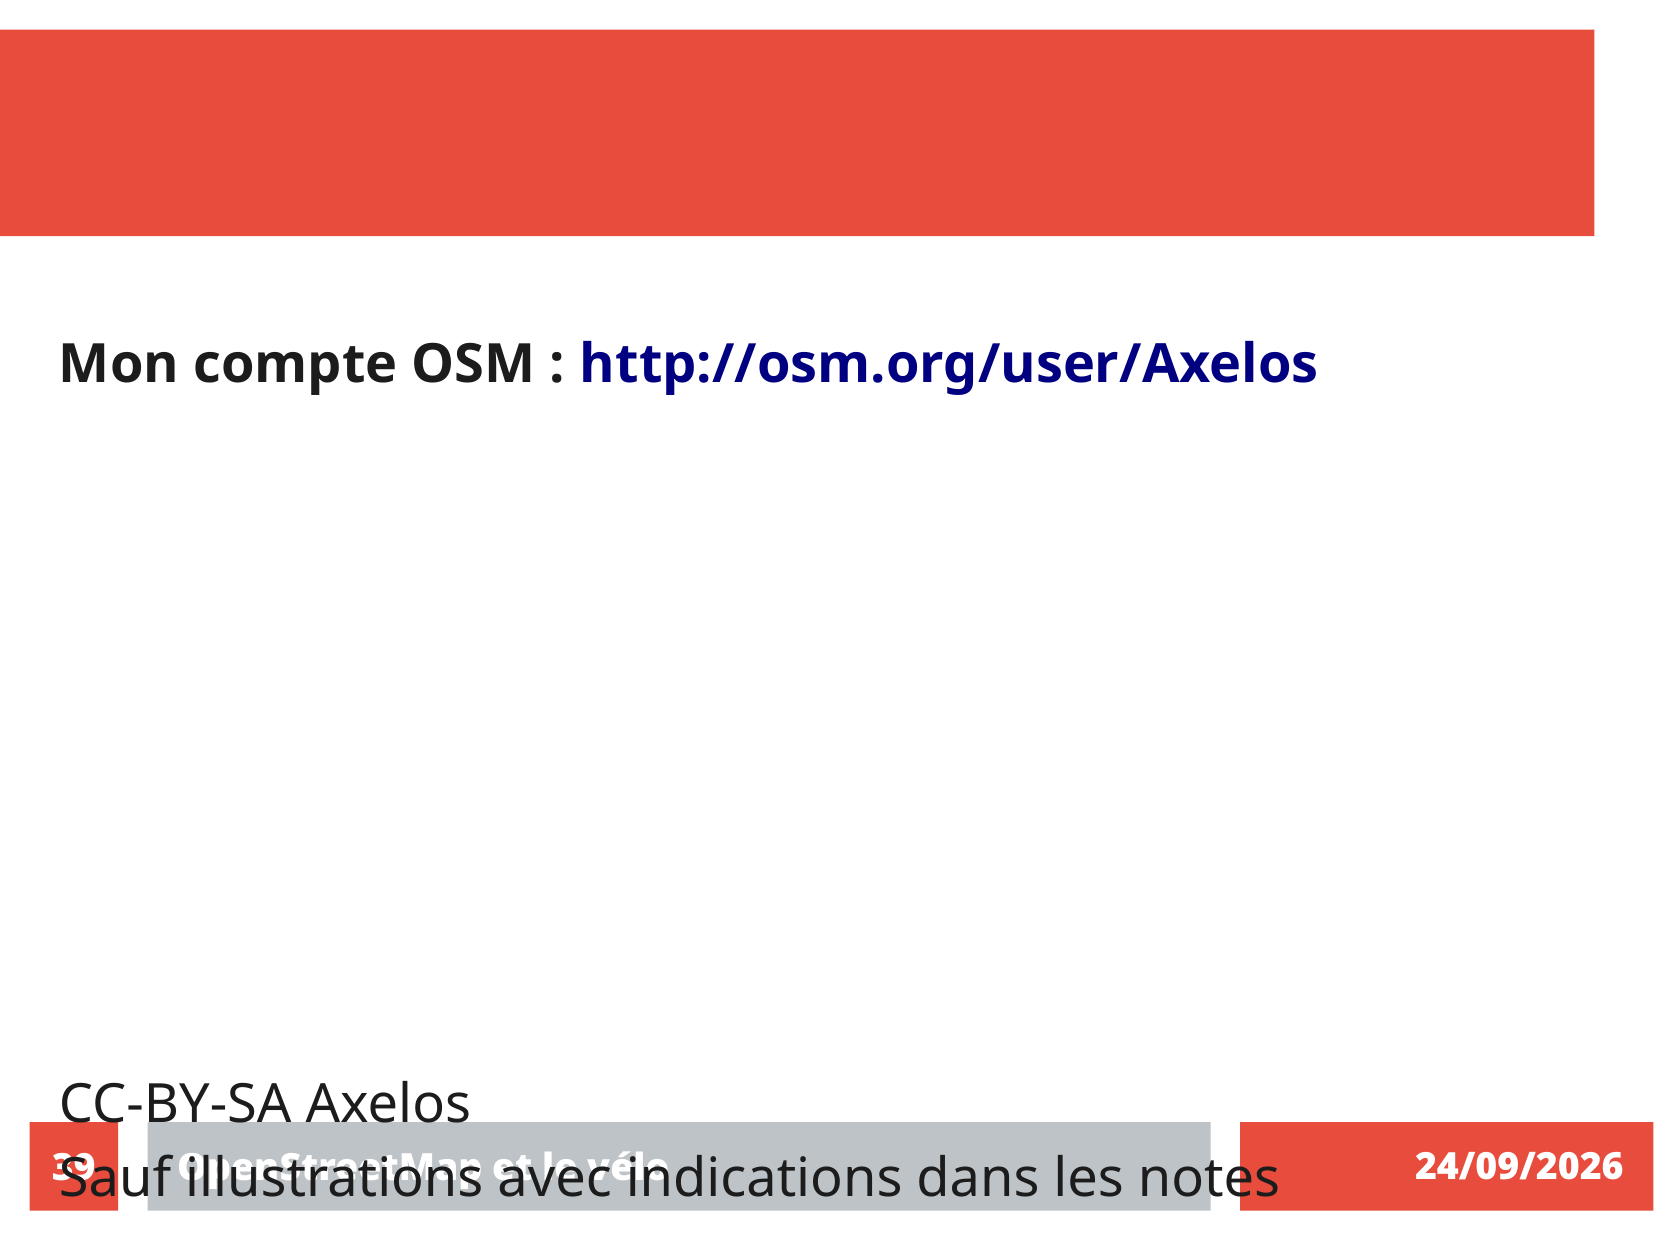

#
Mon compte OSM : http://osm.org/user/Axelos
CC-BY-SA Axelos
Sauf illustrations avec indications dans les notes
39
OpenStreetMap et le vélo